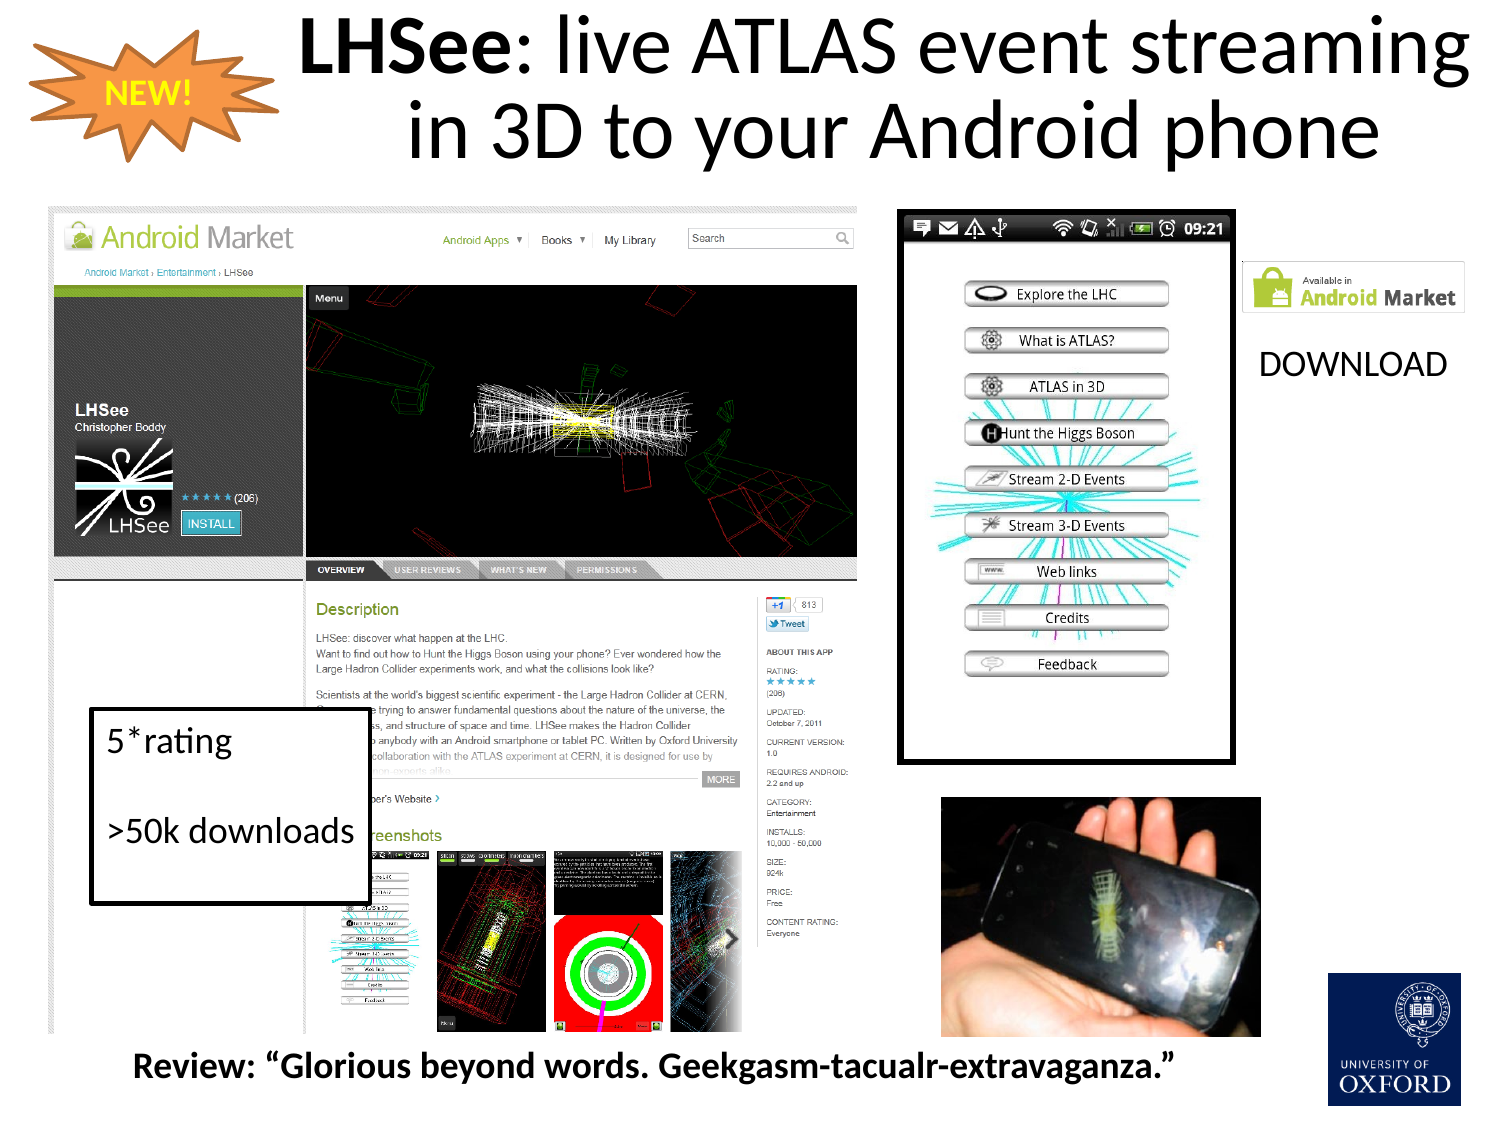

# LHSee: live ATLAS event streaming in 3D to your Android phone
NEW!
DOWNLOAD
5*rating
>50k downloads
Review: “Glorious beyond words. Geekgasm-tacualr-extravaganza.”